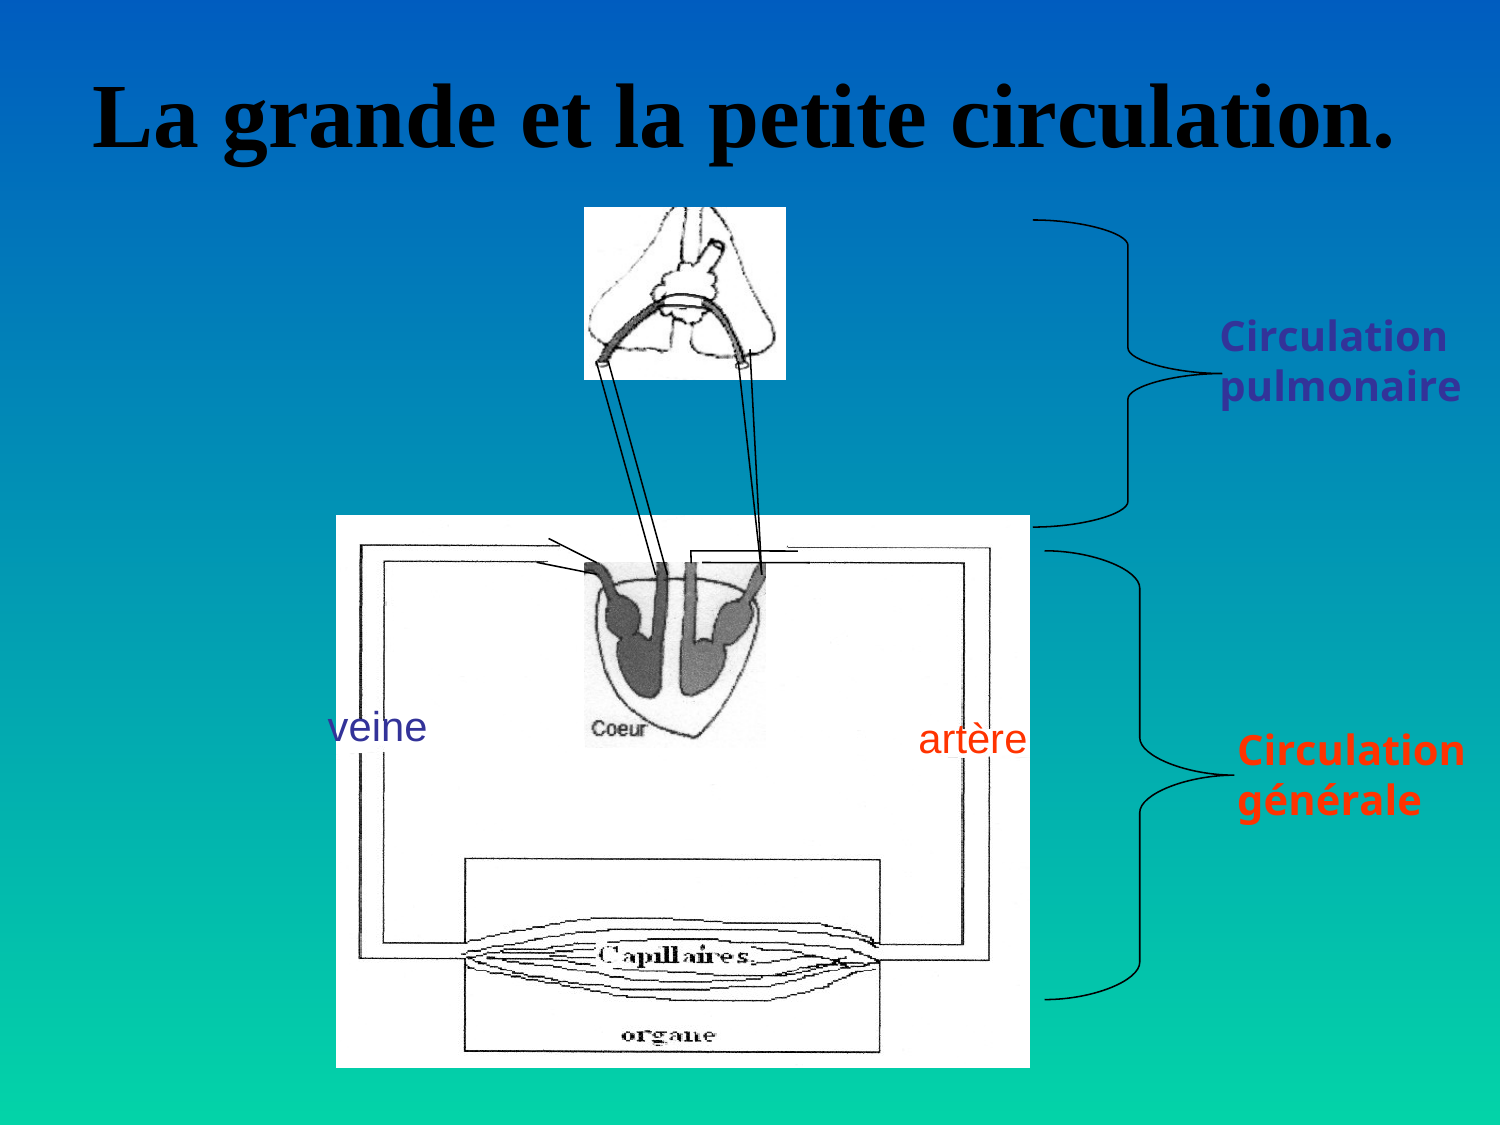

La grande et la petite circulation.
Circulation pulmonaire
veine
artère
Circulation générale